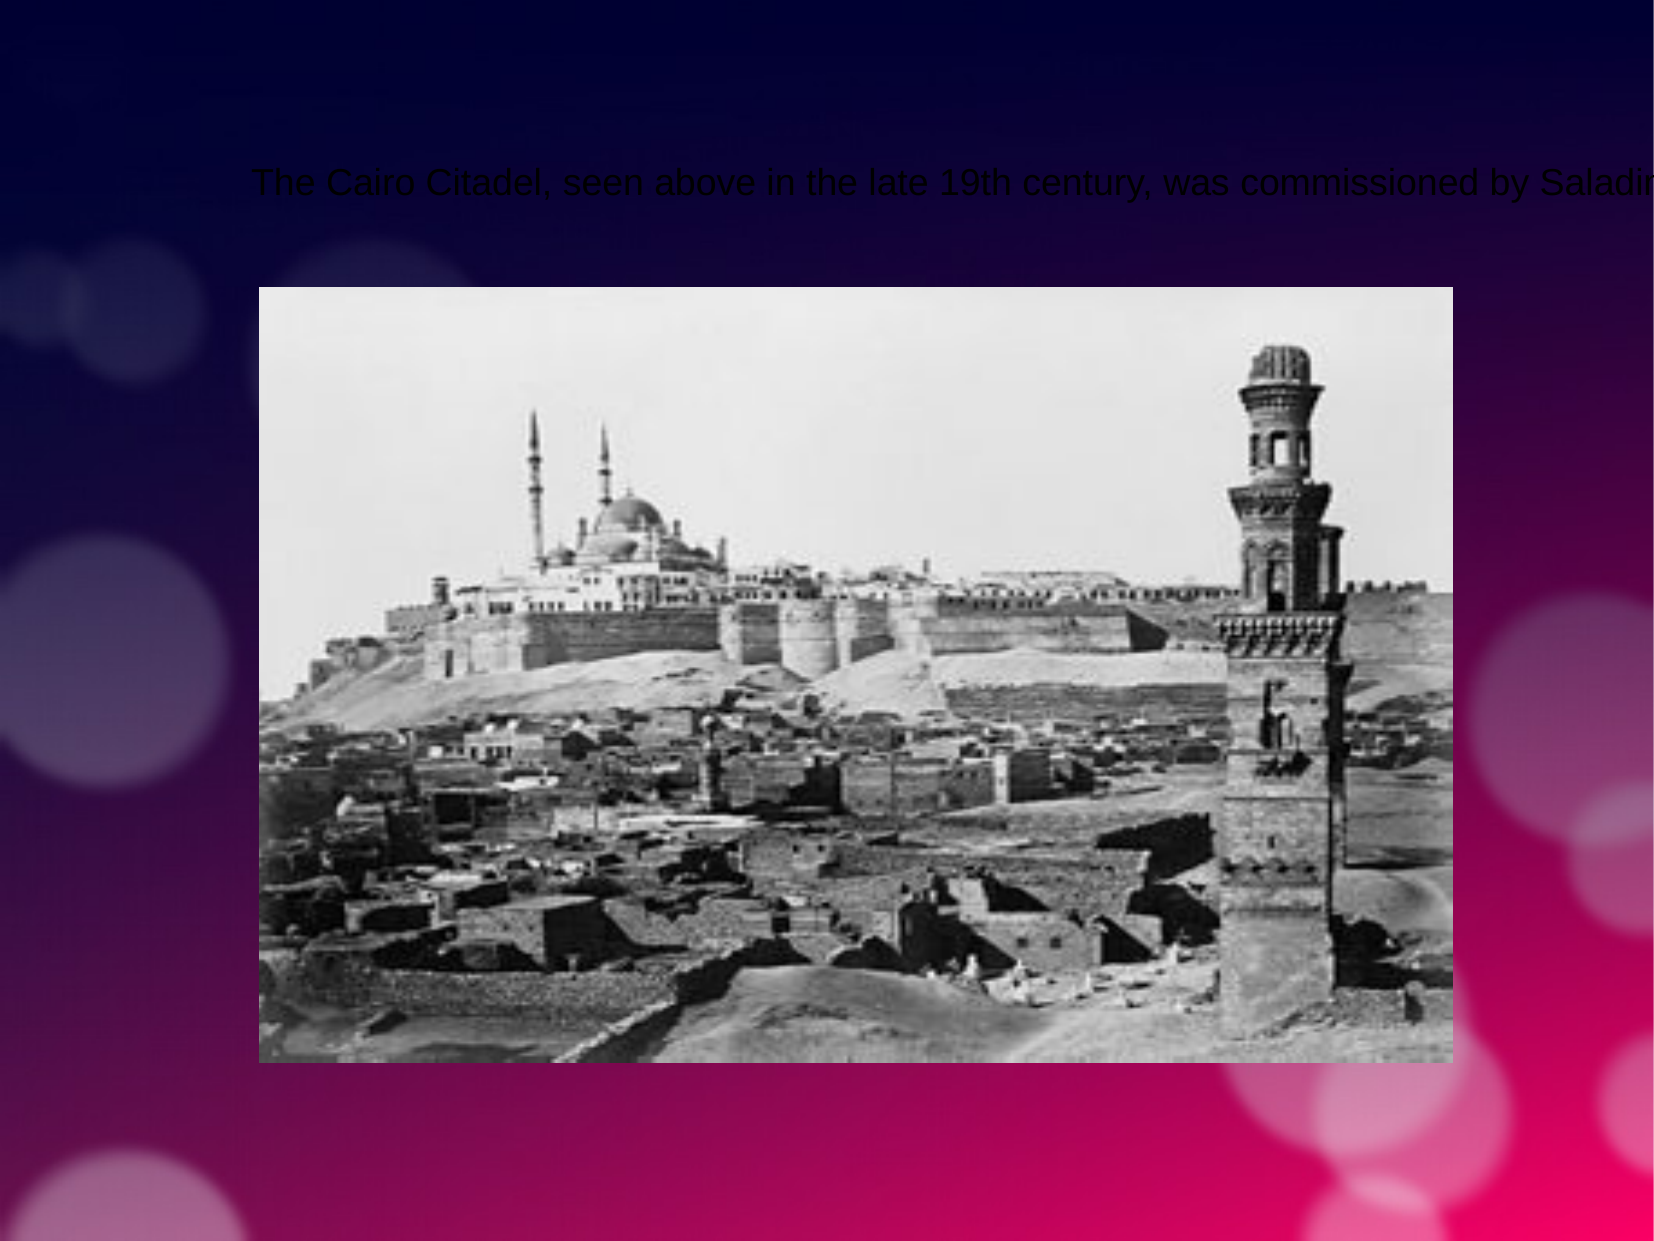

The Cairo Citadel, seen above in the late 19th century, was commissioned by Saladin between 1176 and 1183